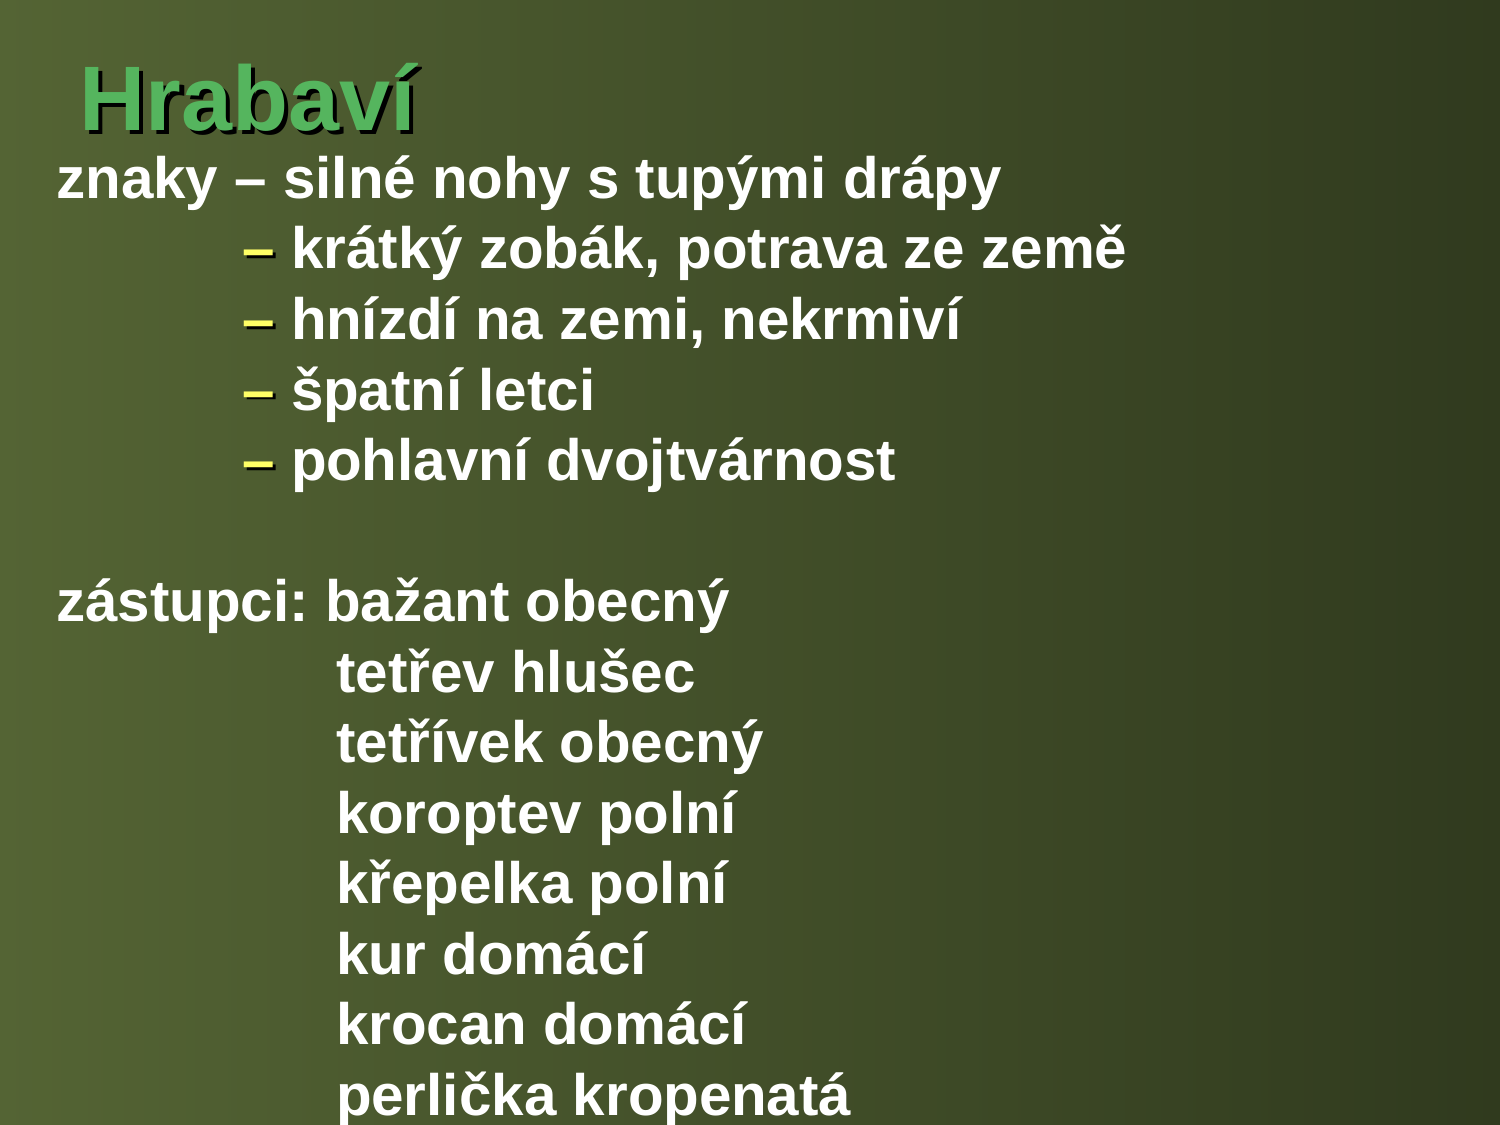

# Hrabaví
znaky – silné nohy s tupými drápy
	 – krátký zobák, potrava ze země
	 – hnízdí na zemi, nekrmiví
	 – špatní letci
	 – pohlavní dvojtvárnost
zástupci: bažant obecný
		 tetřev hlušec
		 tetřívek obecný
		 koroptev polní
		 křepelka polní
		 kur domácí
		 krocan domácí
		 perlička kropenatá